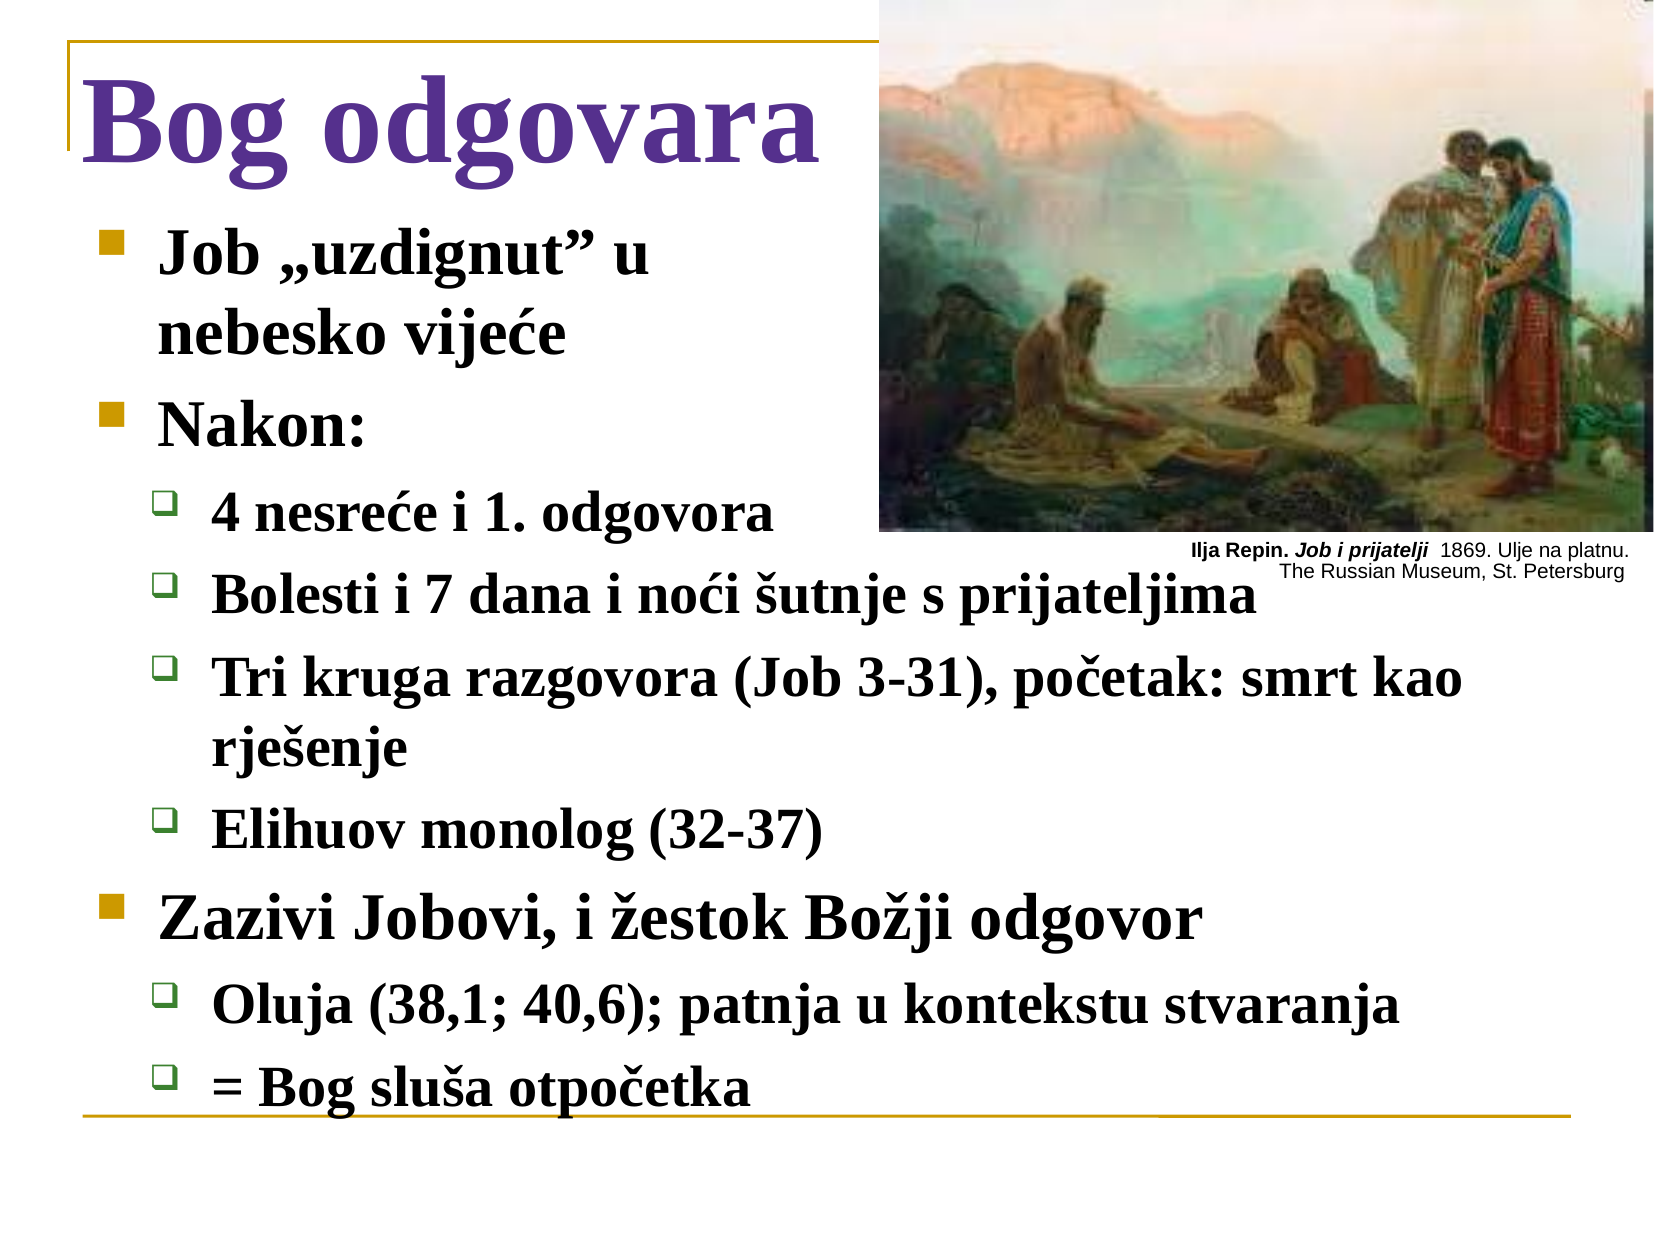

# Bog odgovara
Job „uzdignut” u
nebesko vijeće
Nakon:
4 nesreće i 1. odgovora
Bolesti i 7 dana i noći šutnje s prijateljima
Tri kruga razgovora (Job 3-31), početak: smrt kao rješenje
Elihuov monolog (32-37)
Zazivi Jobovi, i žestok Božji odgovor
Oluja (38,1; 40,6); patnja u kontekstu stvaranja
= Bog sluša otpočetka
Ilja Repin. Job i prijatelji 1869. Ulje na platnu.
The Russian Museum, St. Petersburg